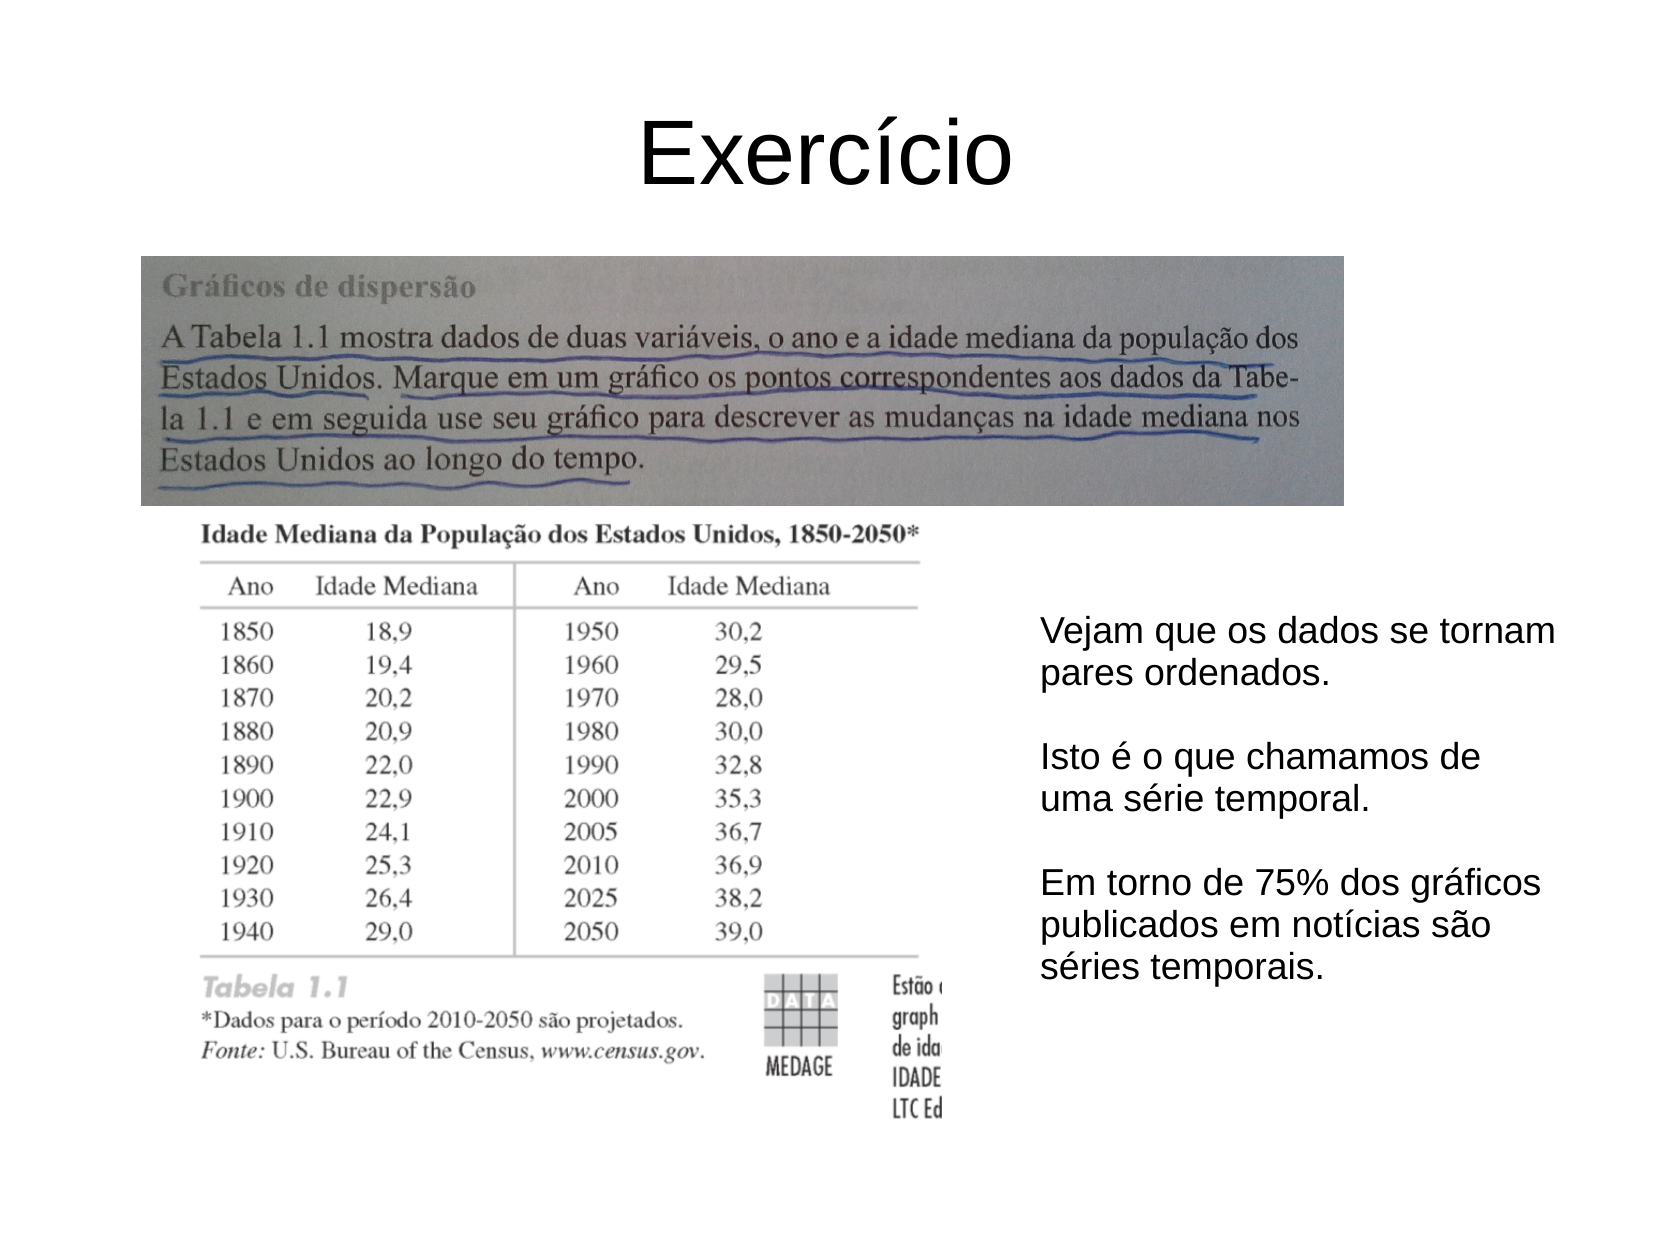

# Exercício
Vejam que os dados se tornam
pares ordenados.
Isto é o que chamamos de
uma série temporal.
Em torno de 75% dos gráficos
publicados em notícias são
séries temporais.